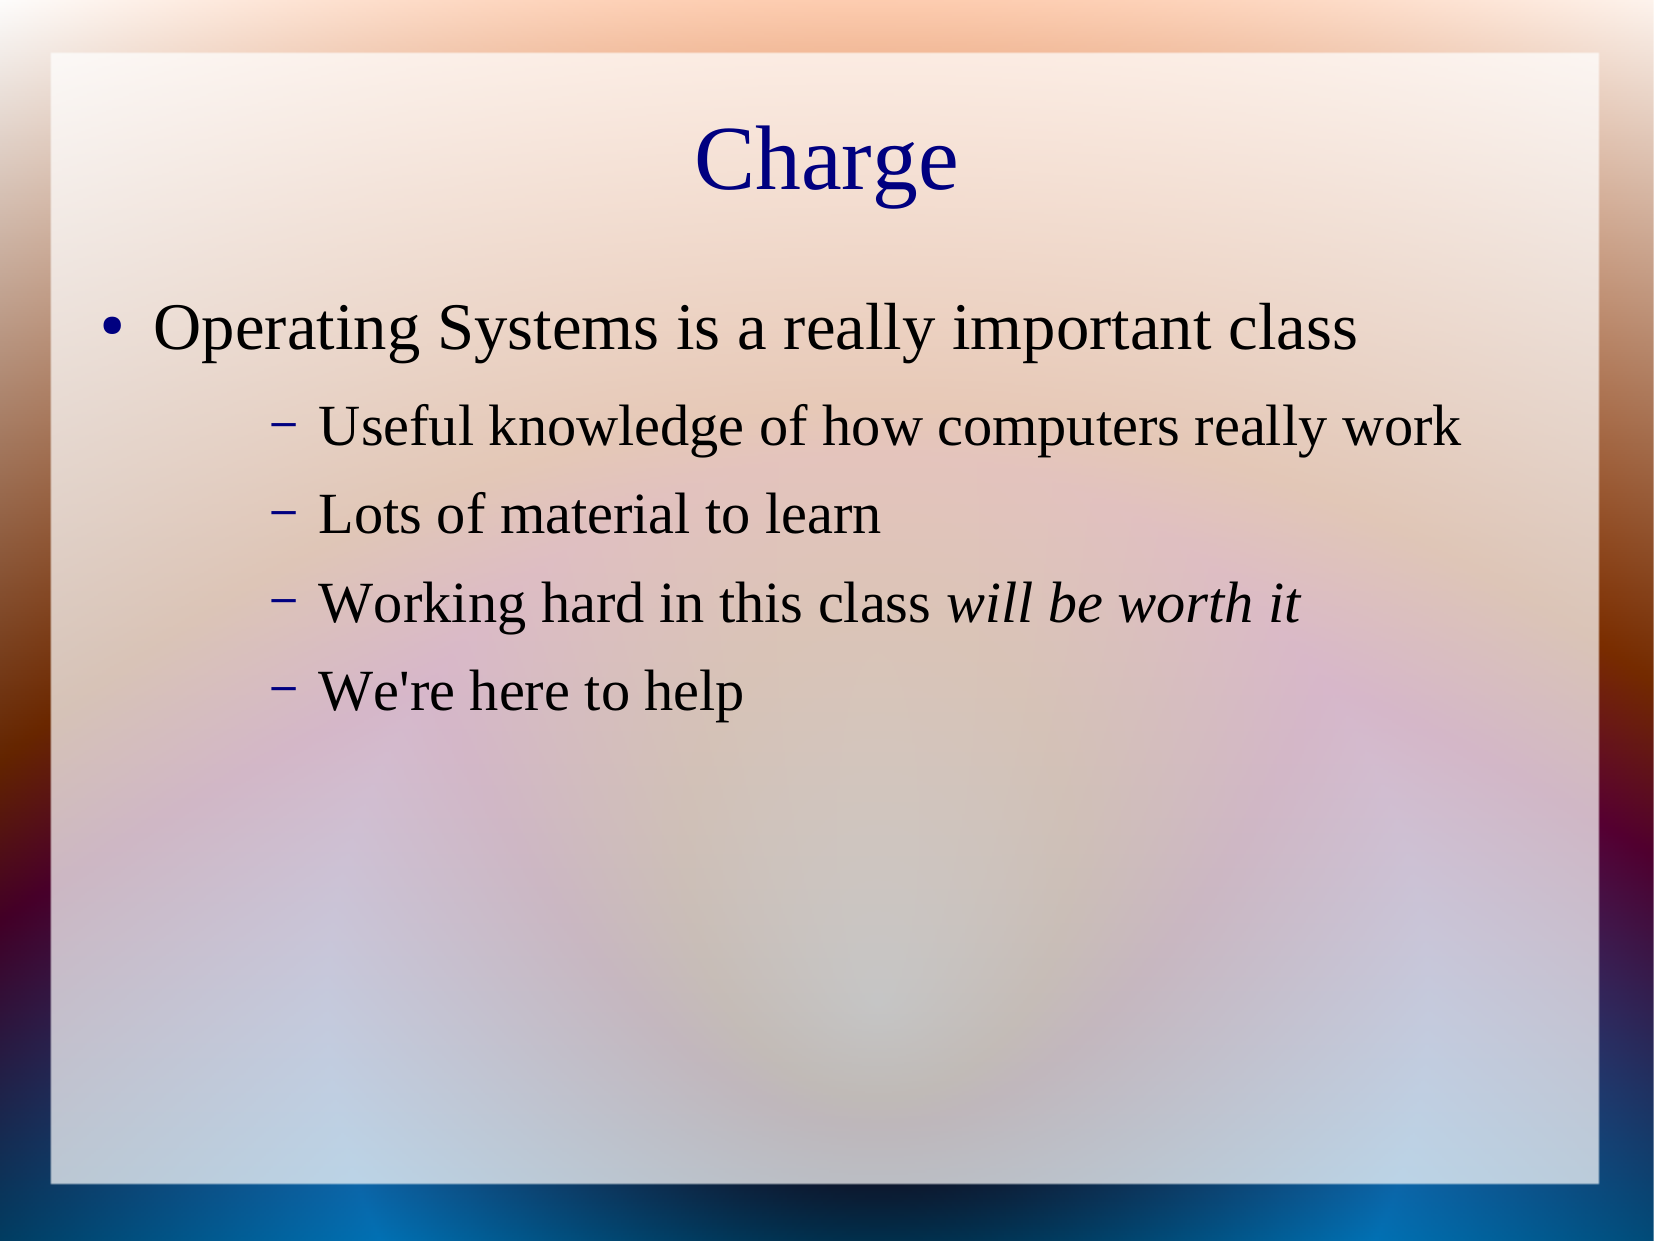

# Charge
Operating Systems is a really important class
Useful knowledge of how computers really work
Lots of material to learn
Working hard in this class will be worth it
We're here to help